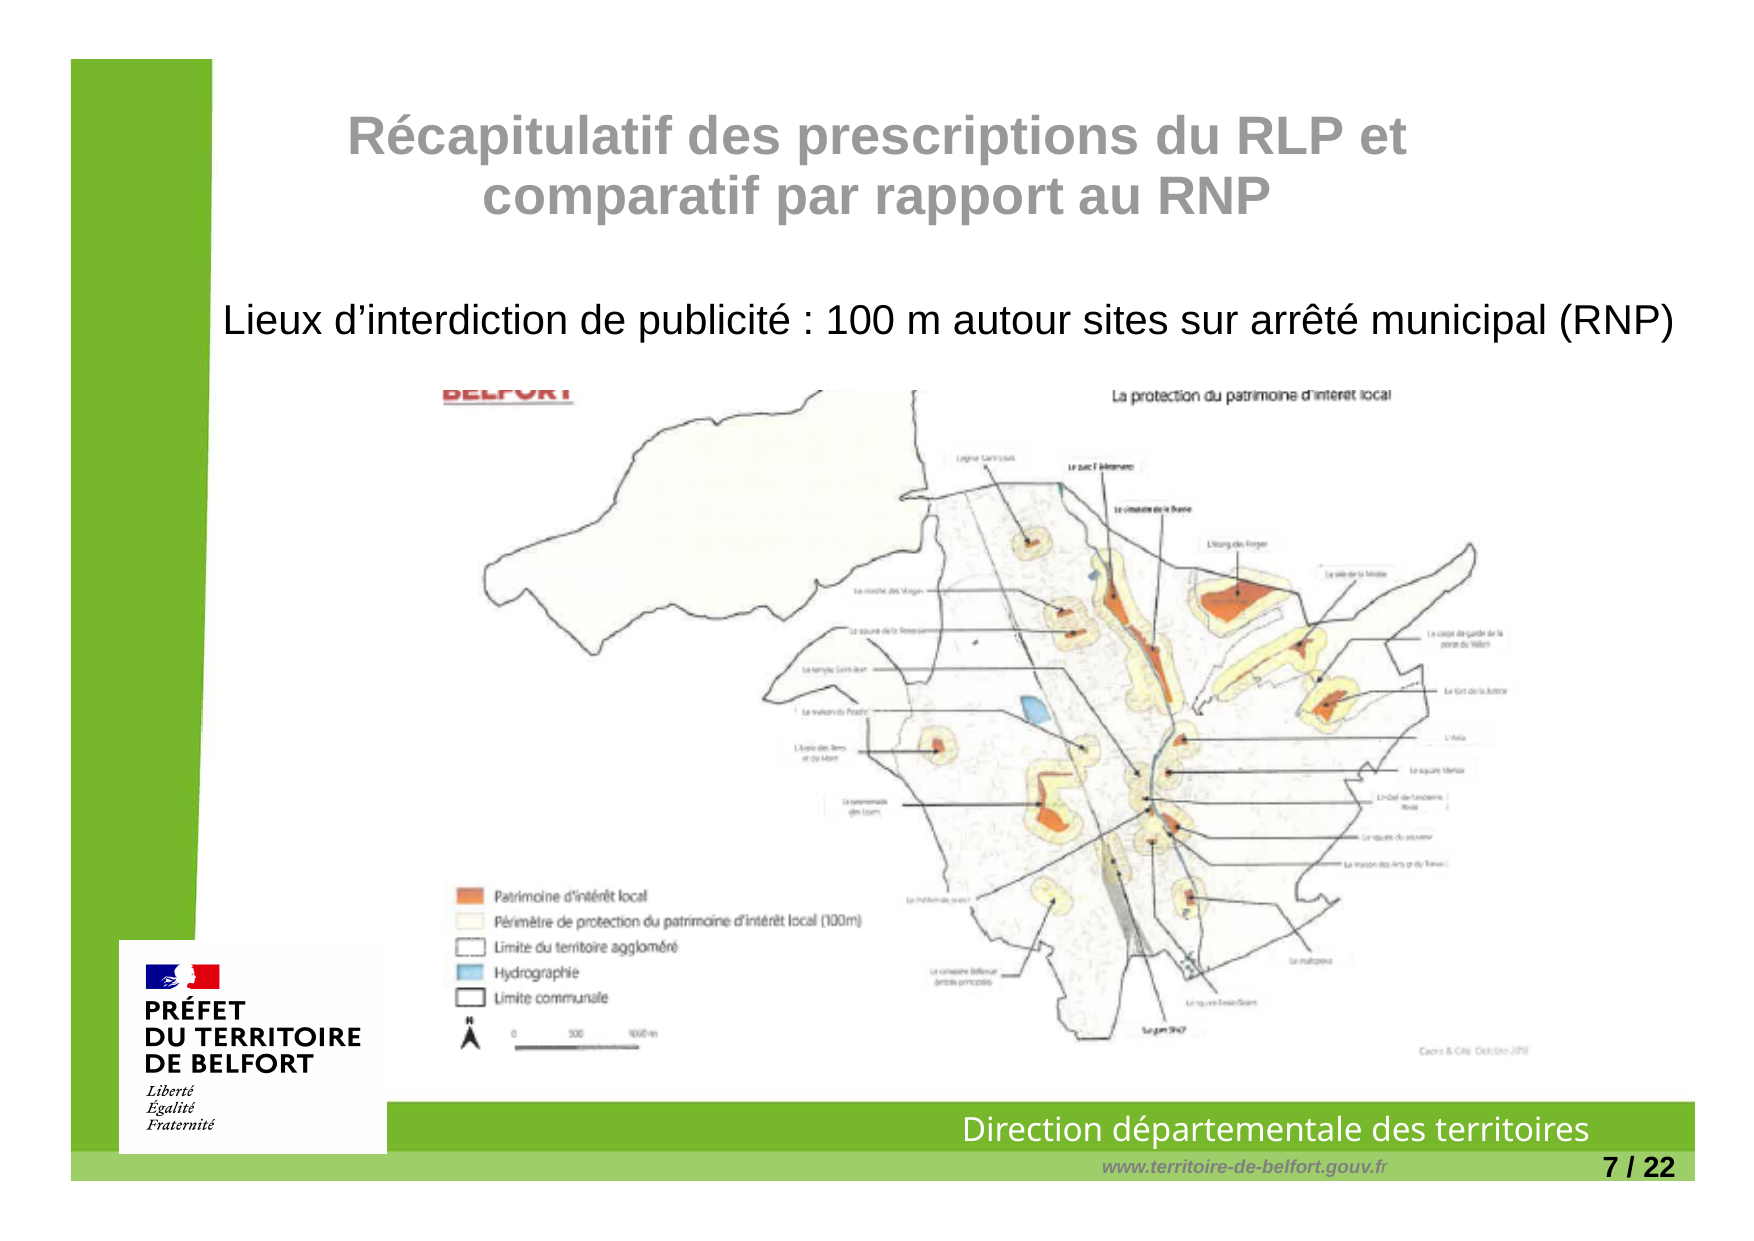

# Récapitulatif des prescriptions du RLP et comparatif par rapport au RNP
Lieux d’interdiction de publicité : 100 m autour sites sur arrêté municipal (RNP)